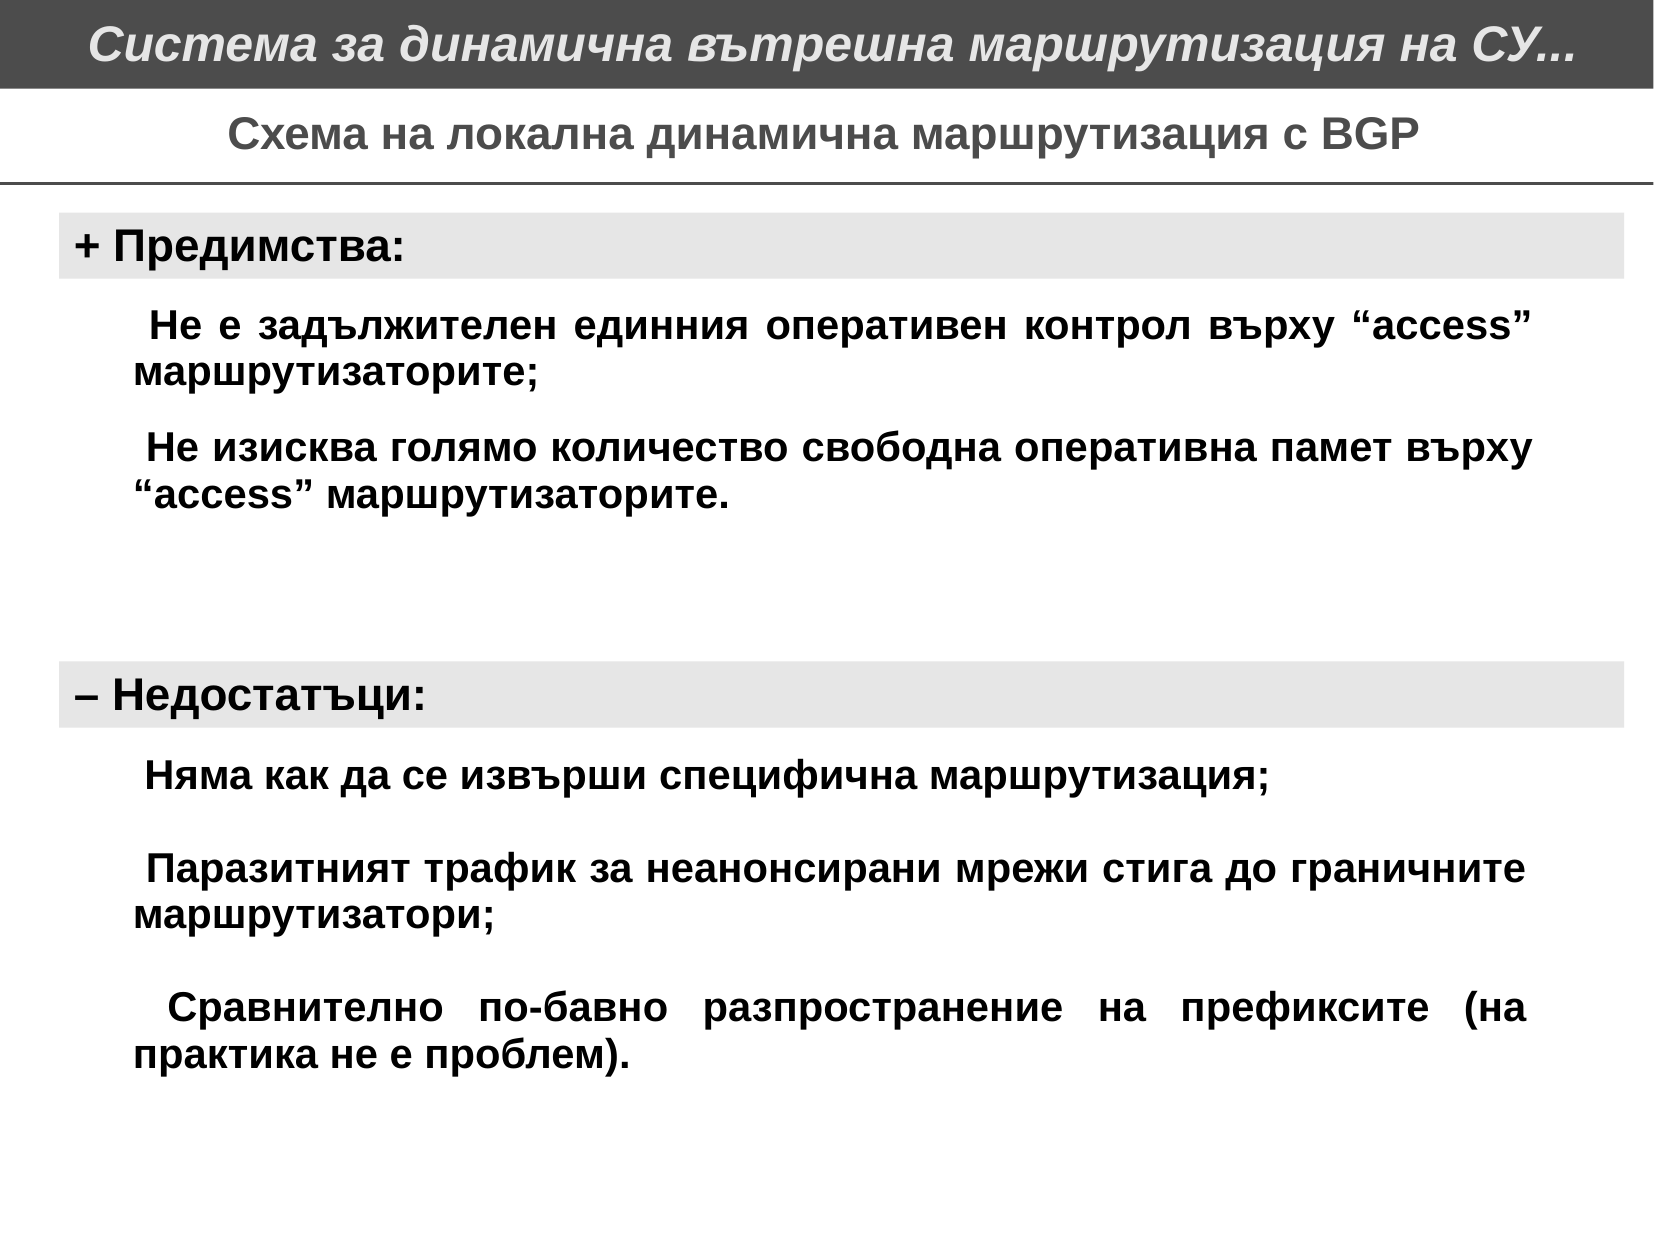

Система за динамична вътрешна маршрутизация на СУ...
Схема на локална динамична маршрутизация с BGP
+ Предимства:
 Не е задължителен единния оперативен контрол върху “access” маршрутизаторите;
 Не изисква голямо количество свободна оперативна памет върху “access” маршрутизаторите.
– Недостатъци:
 Няма как да се извърши специфична маршрутизация;
 Паразитният трафик за неанонсирани мрежи стига до граничните маршрутизатори;
 Сравнително по-бавно разпространение на префиксите (на практика не е проблем).